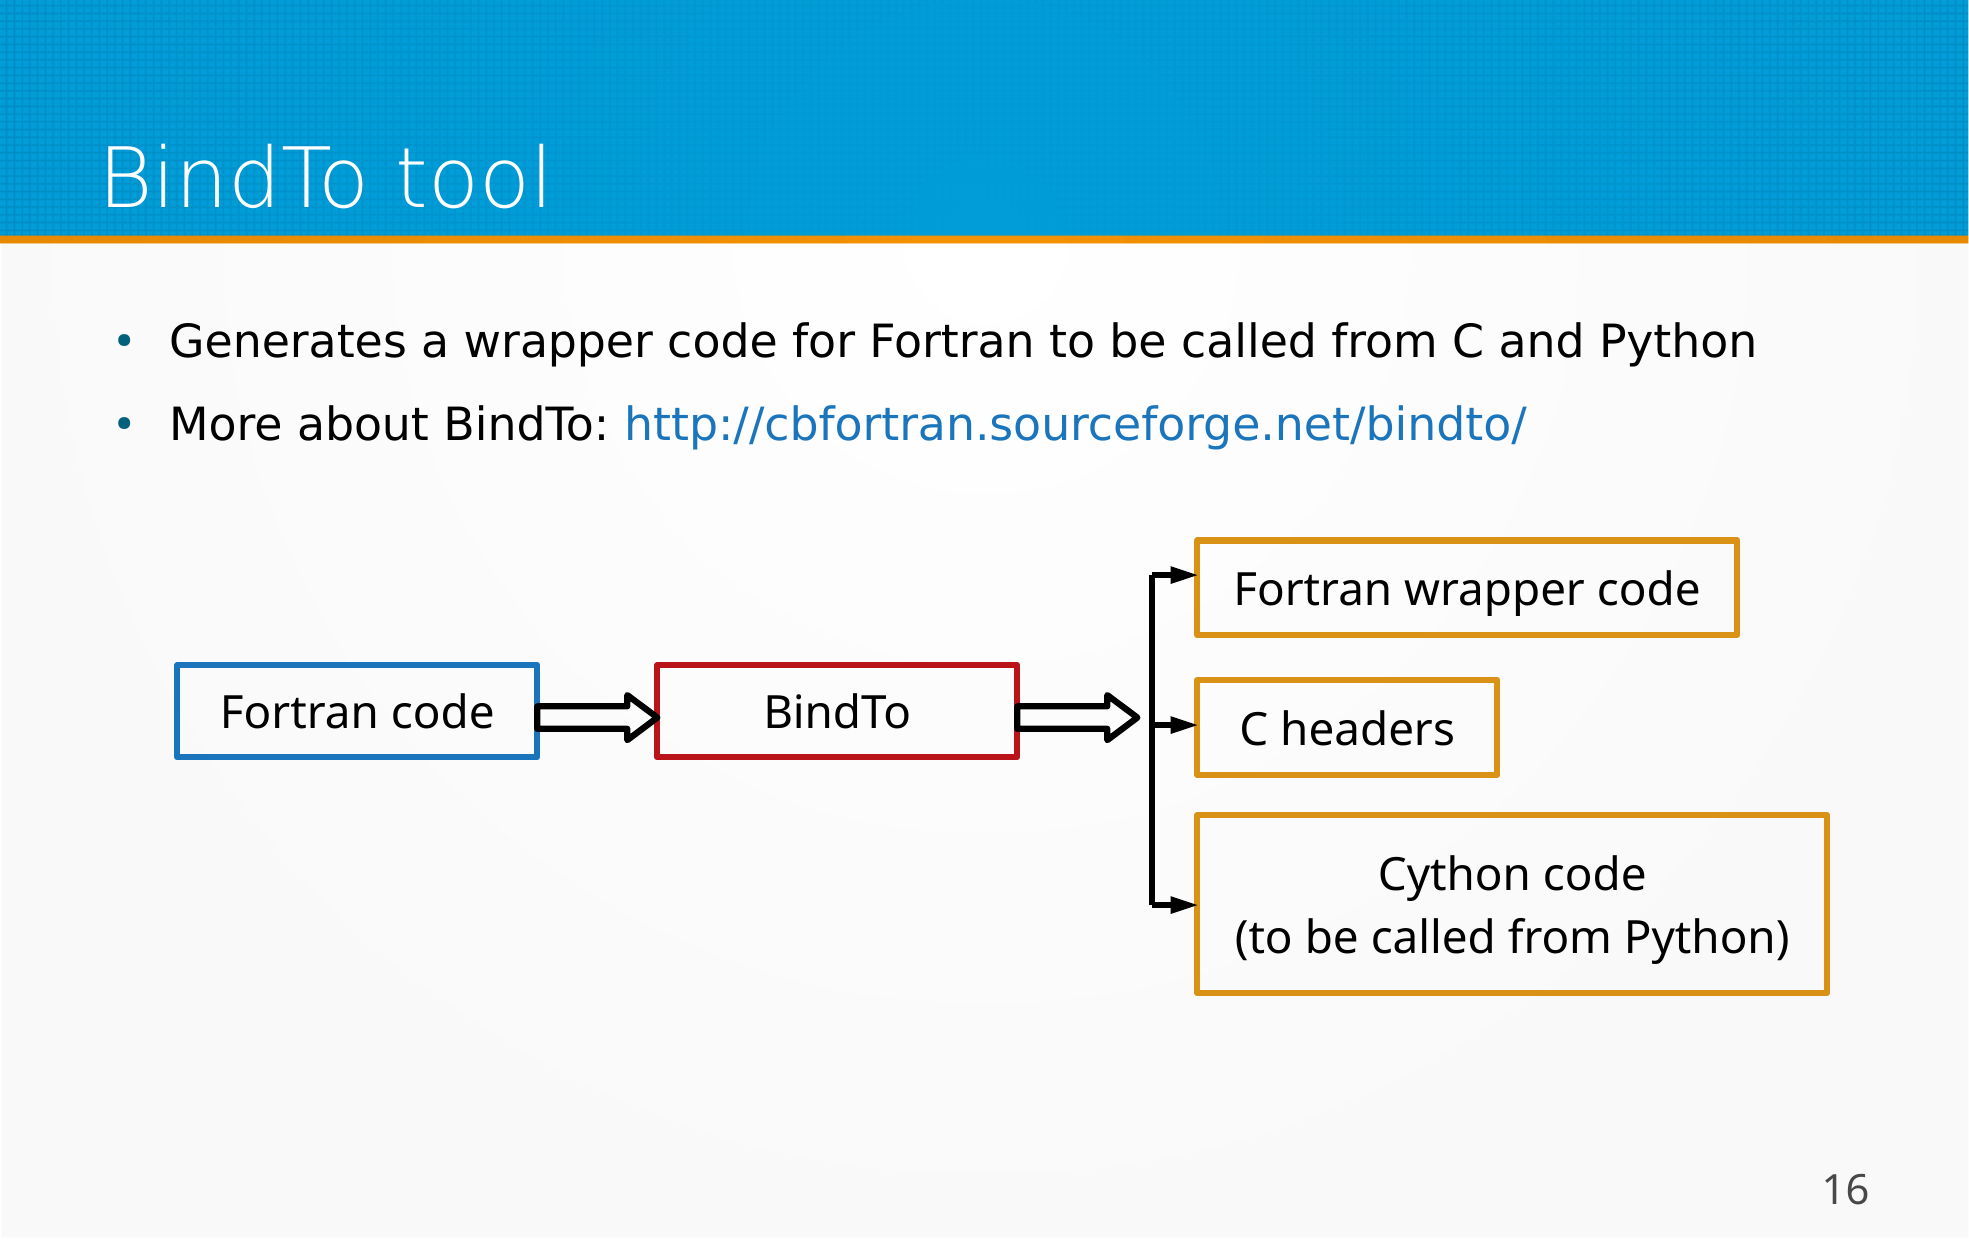

# BindTo tool
Generates a wrapper code for Fortran to be called from C and Python
More about BindTo: http://cbfortran.sourceforge.net/bindto/
Fortran wrapper code
Fortran code
BindTo
C headers
Cython code
(to be called from Python)
16